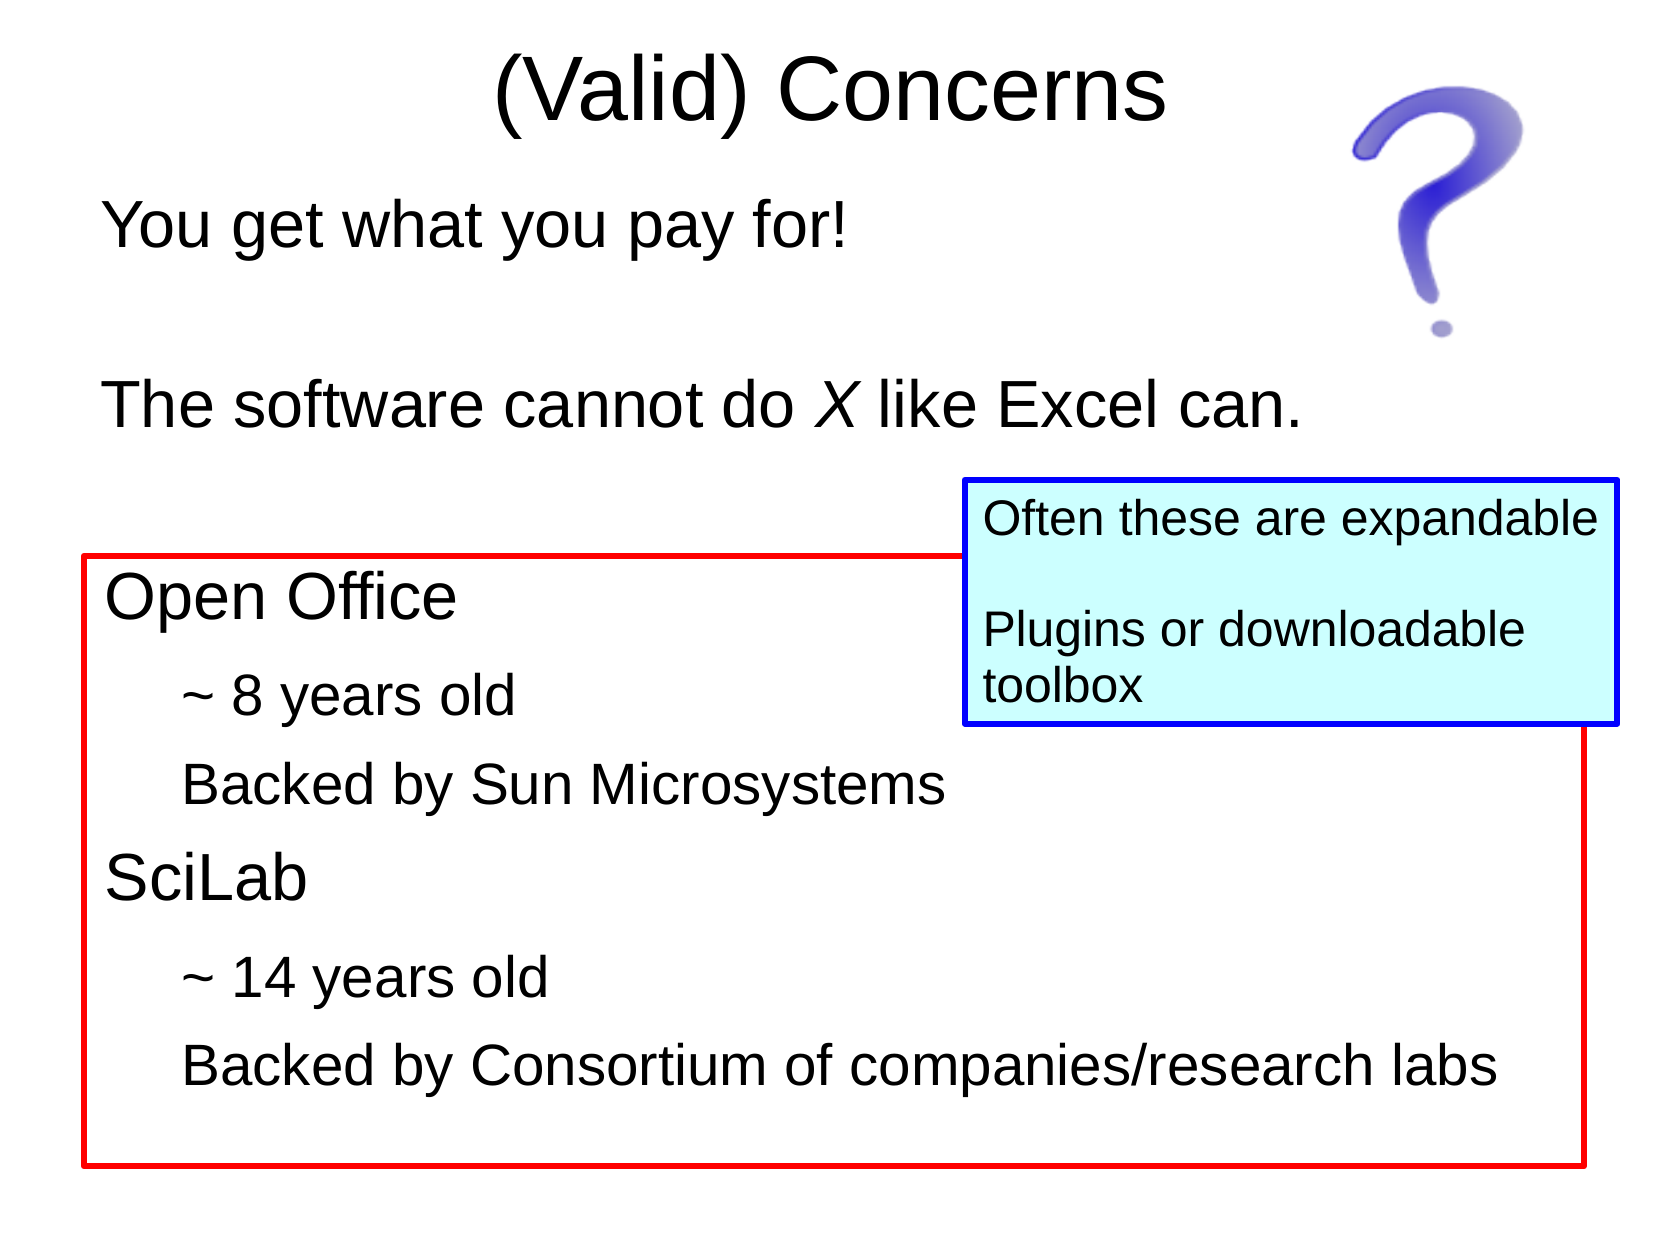

# (Valid) Concerns
You get what you pay for!
The software cannot do X like Excel can.
Often these are expandable
Plugins or downloadable
toolbox
Open Office
~ 8 years old
Backed by Sun Microsystems
SciLab
~ 14 years old
Backed by Consortium of companies/research labs